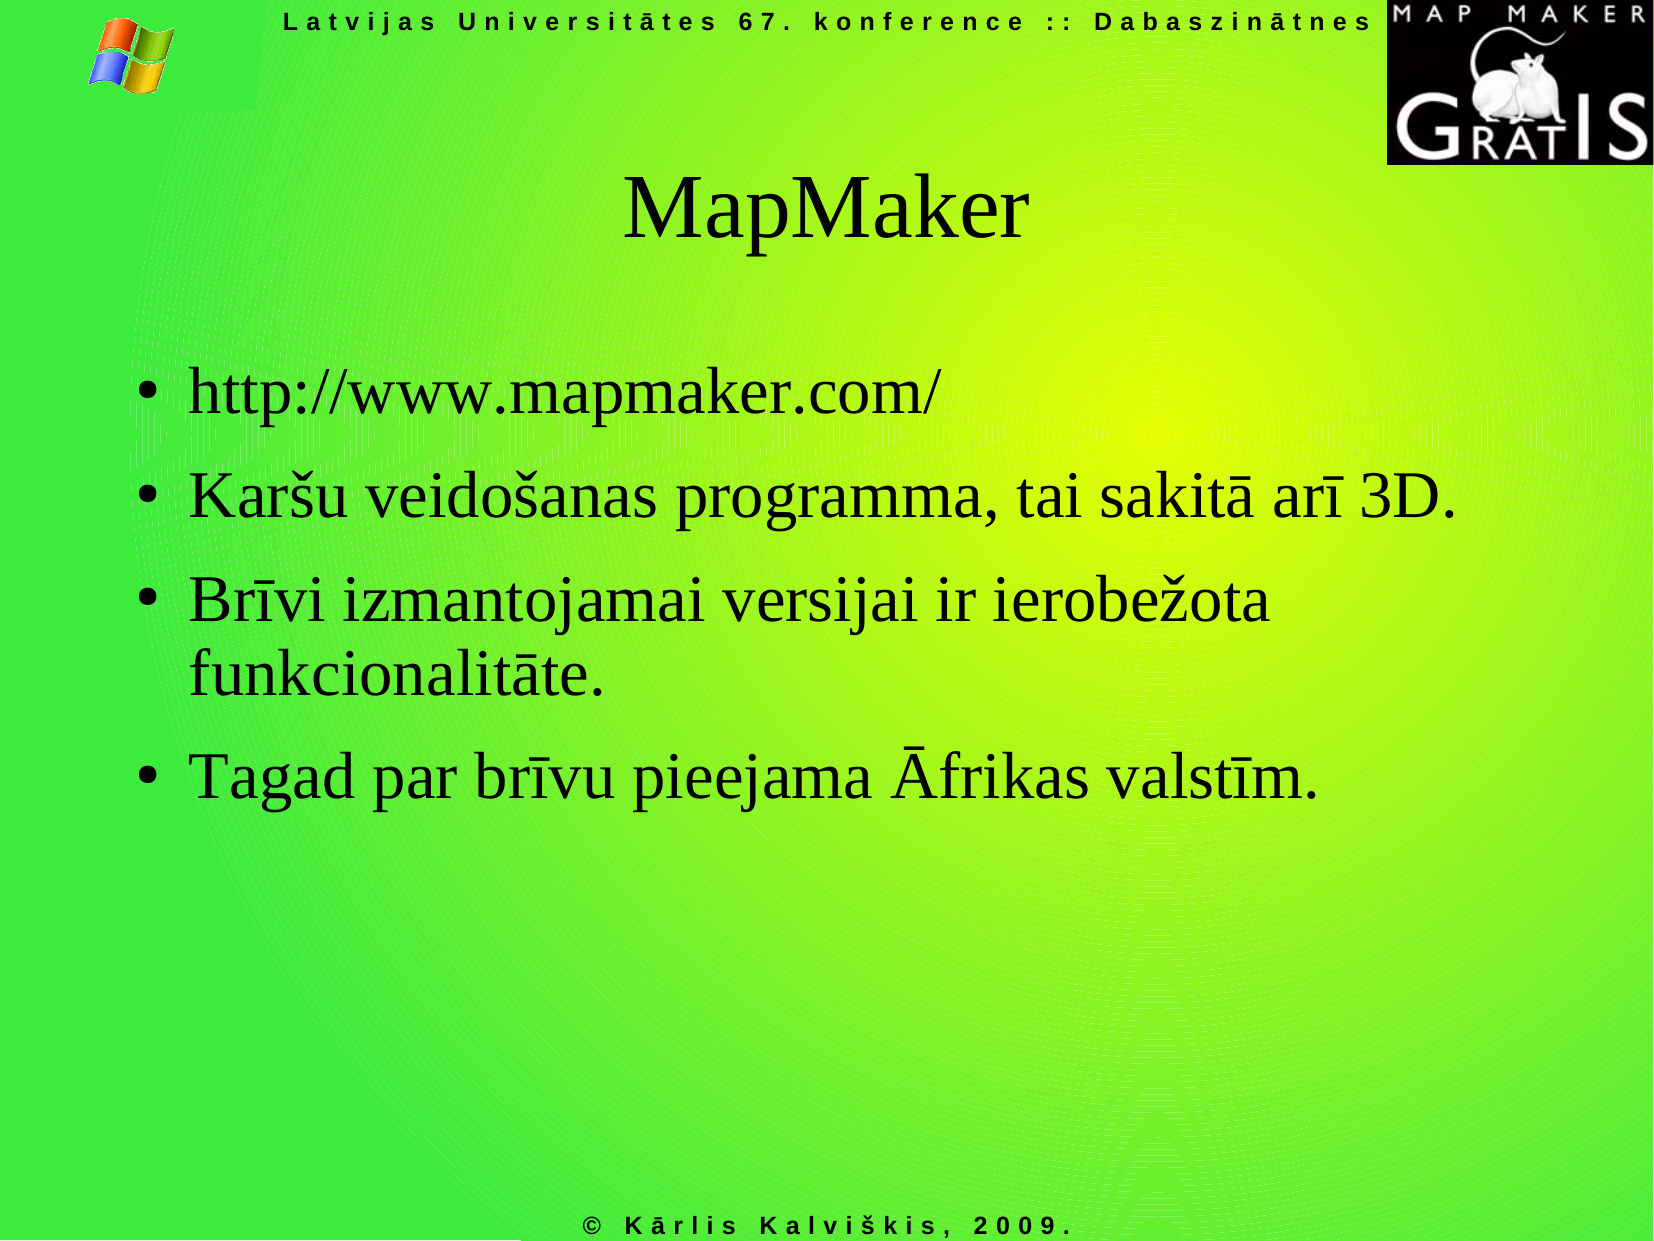

# MapMaker
http://www.mapmaker.com/
Karšu veidošanas programma, tai sakitā arī 3D.
Brīvi izmantojamai versijai ir ierobežota funkcionalitāte.
Tagad par brīvu pieejama Āfrikas valstīm.